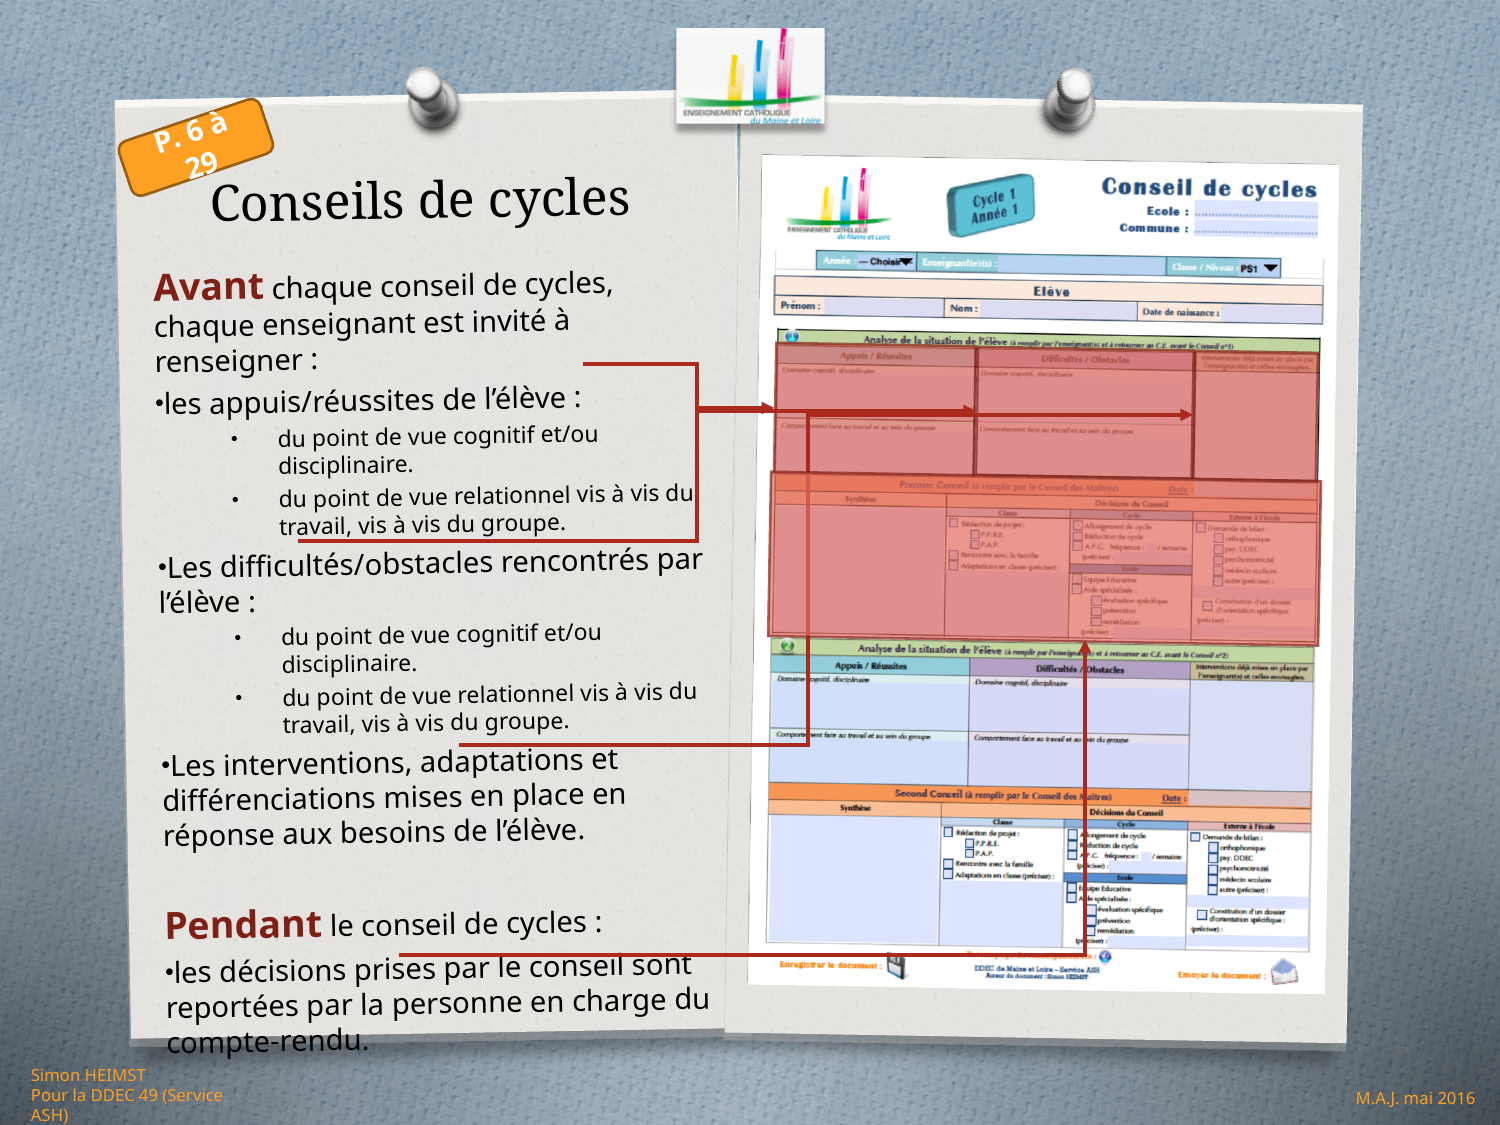

P. 6 à 29
# Conseils de cycles
Avant chaque conseil de cycles, chaque enseignant est invité à renseigner :
les appuis/réussites de l’élève :
du point de vue cognitif et/ou disciplinaire.
du point de vue relationnel vis à vis du travail, vis à vis du groupe.
Les difficultés/obstacles rencontrés par l’élève :
du point de vue cognitif et/ou disciplinaire.
du point de vue relationnel vis à vis du travail, vis à vis du groupe.
Les interventions, adaptations et différenciations mises en place en réponse aux besoins de l’élève.
Pendant le conseil de cycles :
les décisions prises par le conseil sont reportées par la personne en charge du compte-rendu.
Simon HEIMST
Pour la DDEC 49 (Service ASH)
M.A.J. mai 2016